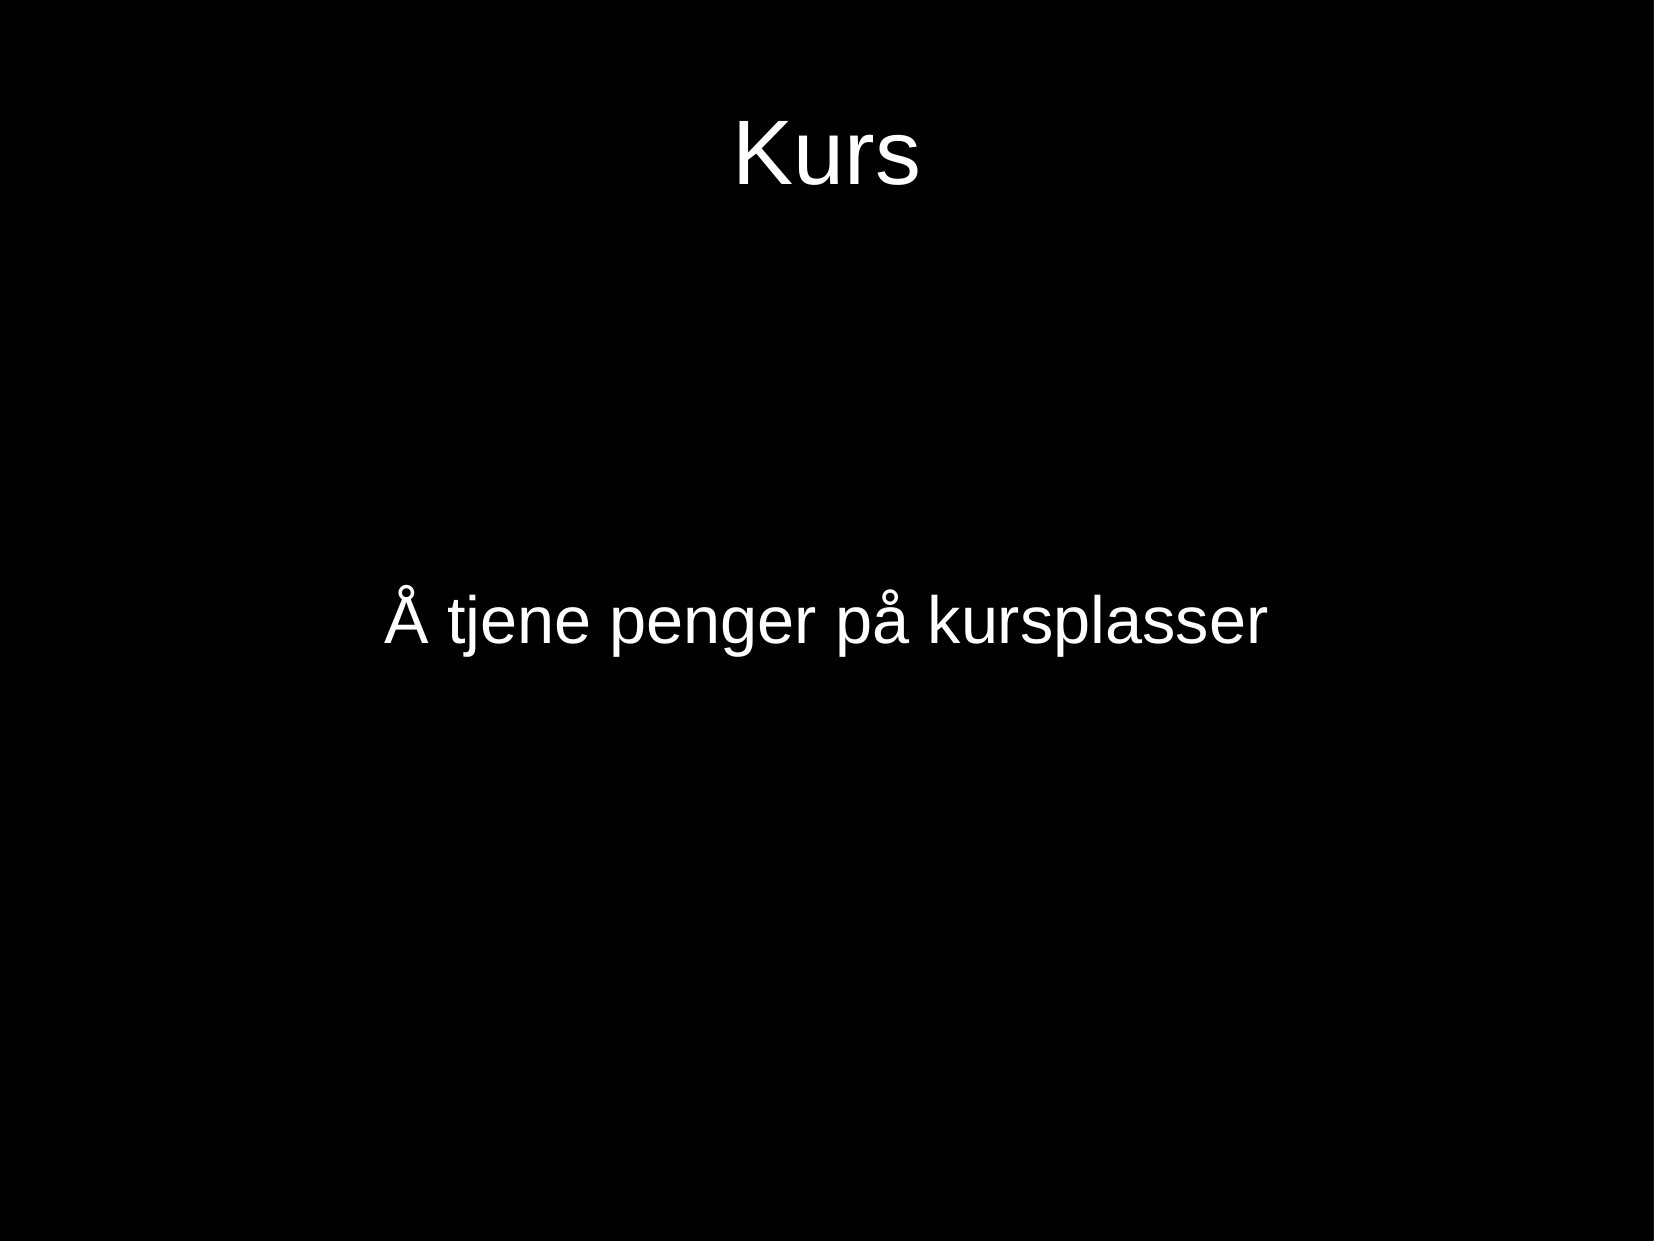

Å tjene penger på kursplasser
# Kurs